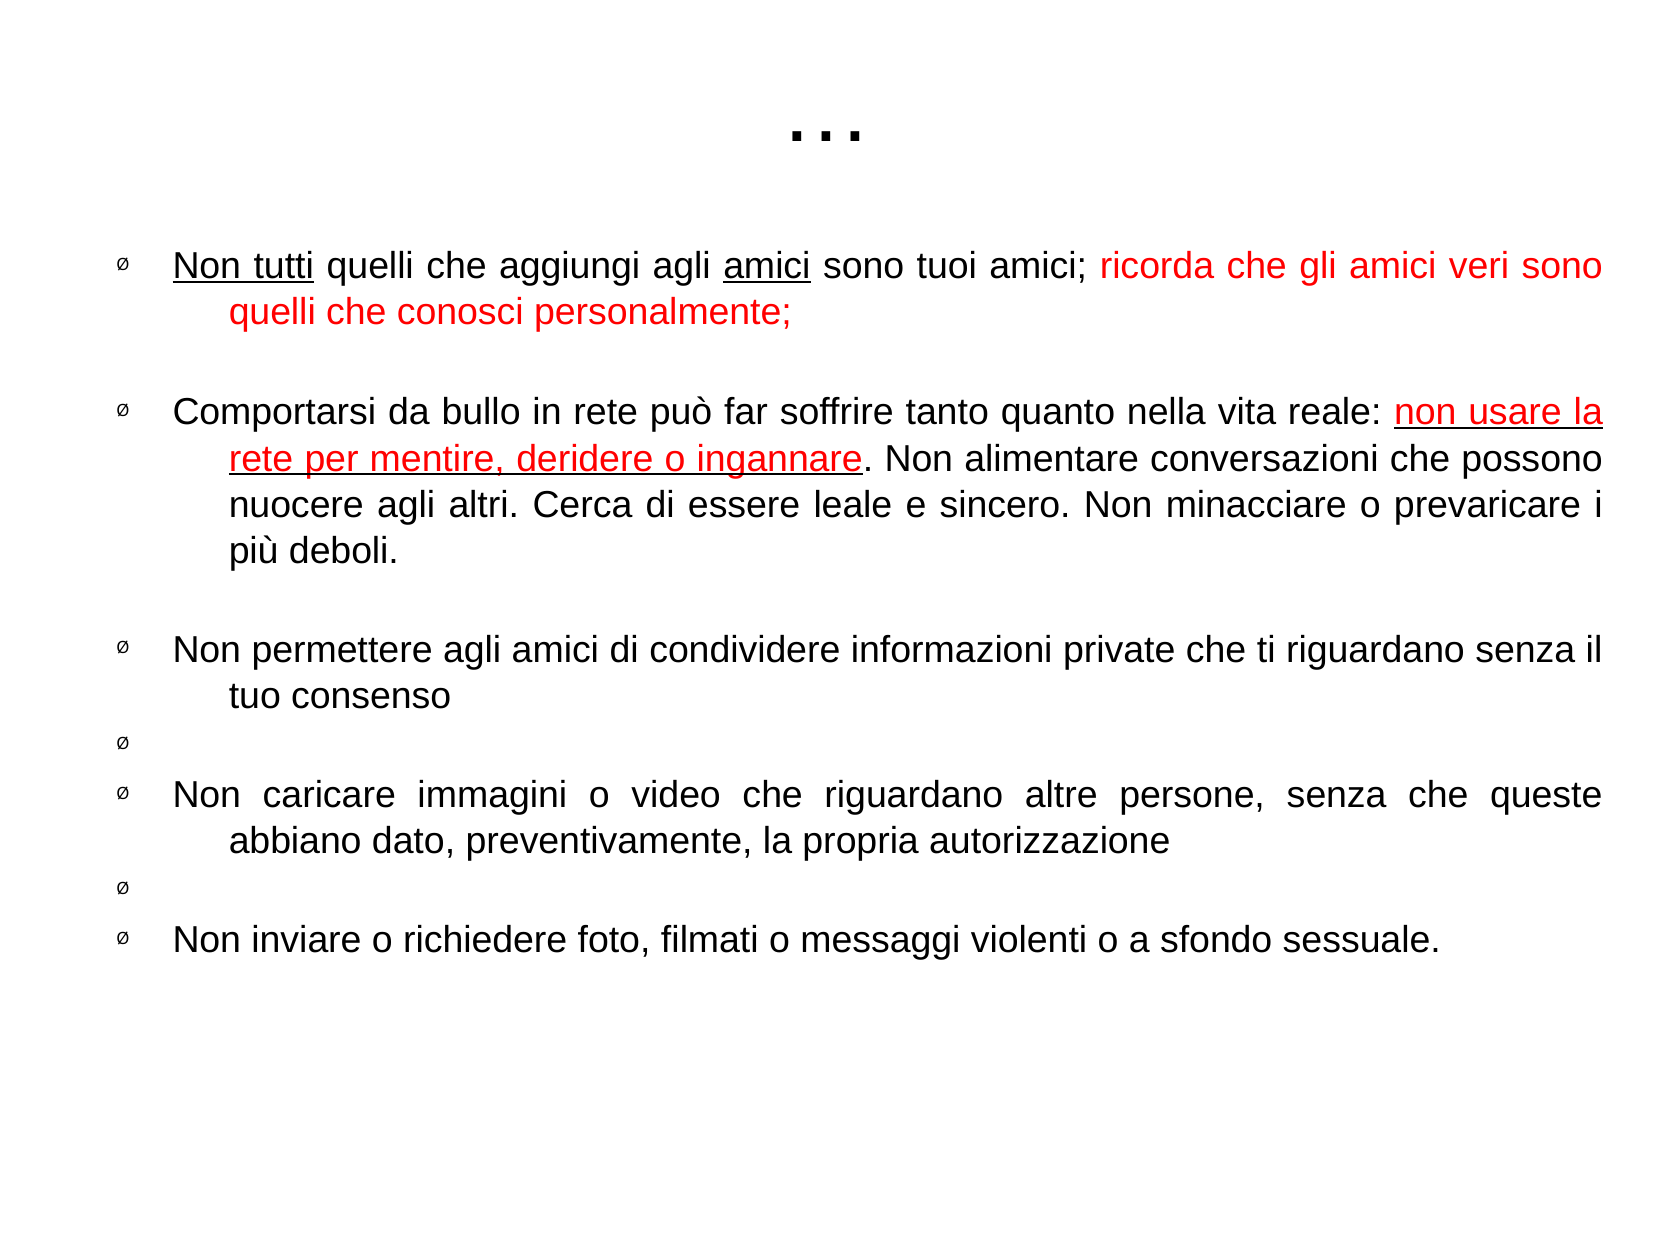

# …
Non tutti quelli che aggiungi agli amici sono tuoi amici; ricorda che gli amici veri sono quelli che conosci personalmente;
Comportarsi da bullo in rete può far soffrire tanto quanto nella vita reale: non usare la rete per mentire, deridere o ingannare. Non alimentare conversazioni che possono nuocere agli altri. Cerca di essere leale e sincero. Non minacciare o prevaricare i più deboli.
Non permettere agli amici di condividere informazioni private che ti riguardano senza il tuo consenso
Non caricare immagini o video che riguardano altre persone, senza che queste abbiano dato, preventivamente, la propria autorizzazione
Non inviare o richiedere foto, filmati o messaggi violenti o a sfondo sessuale.